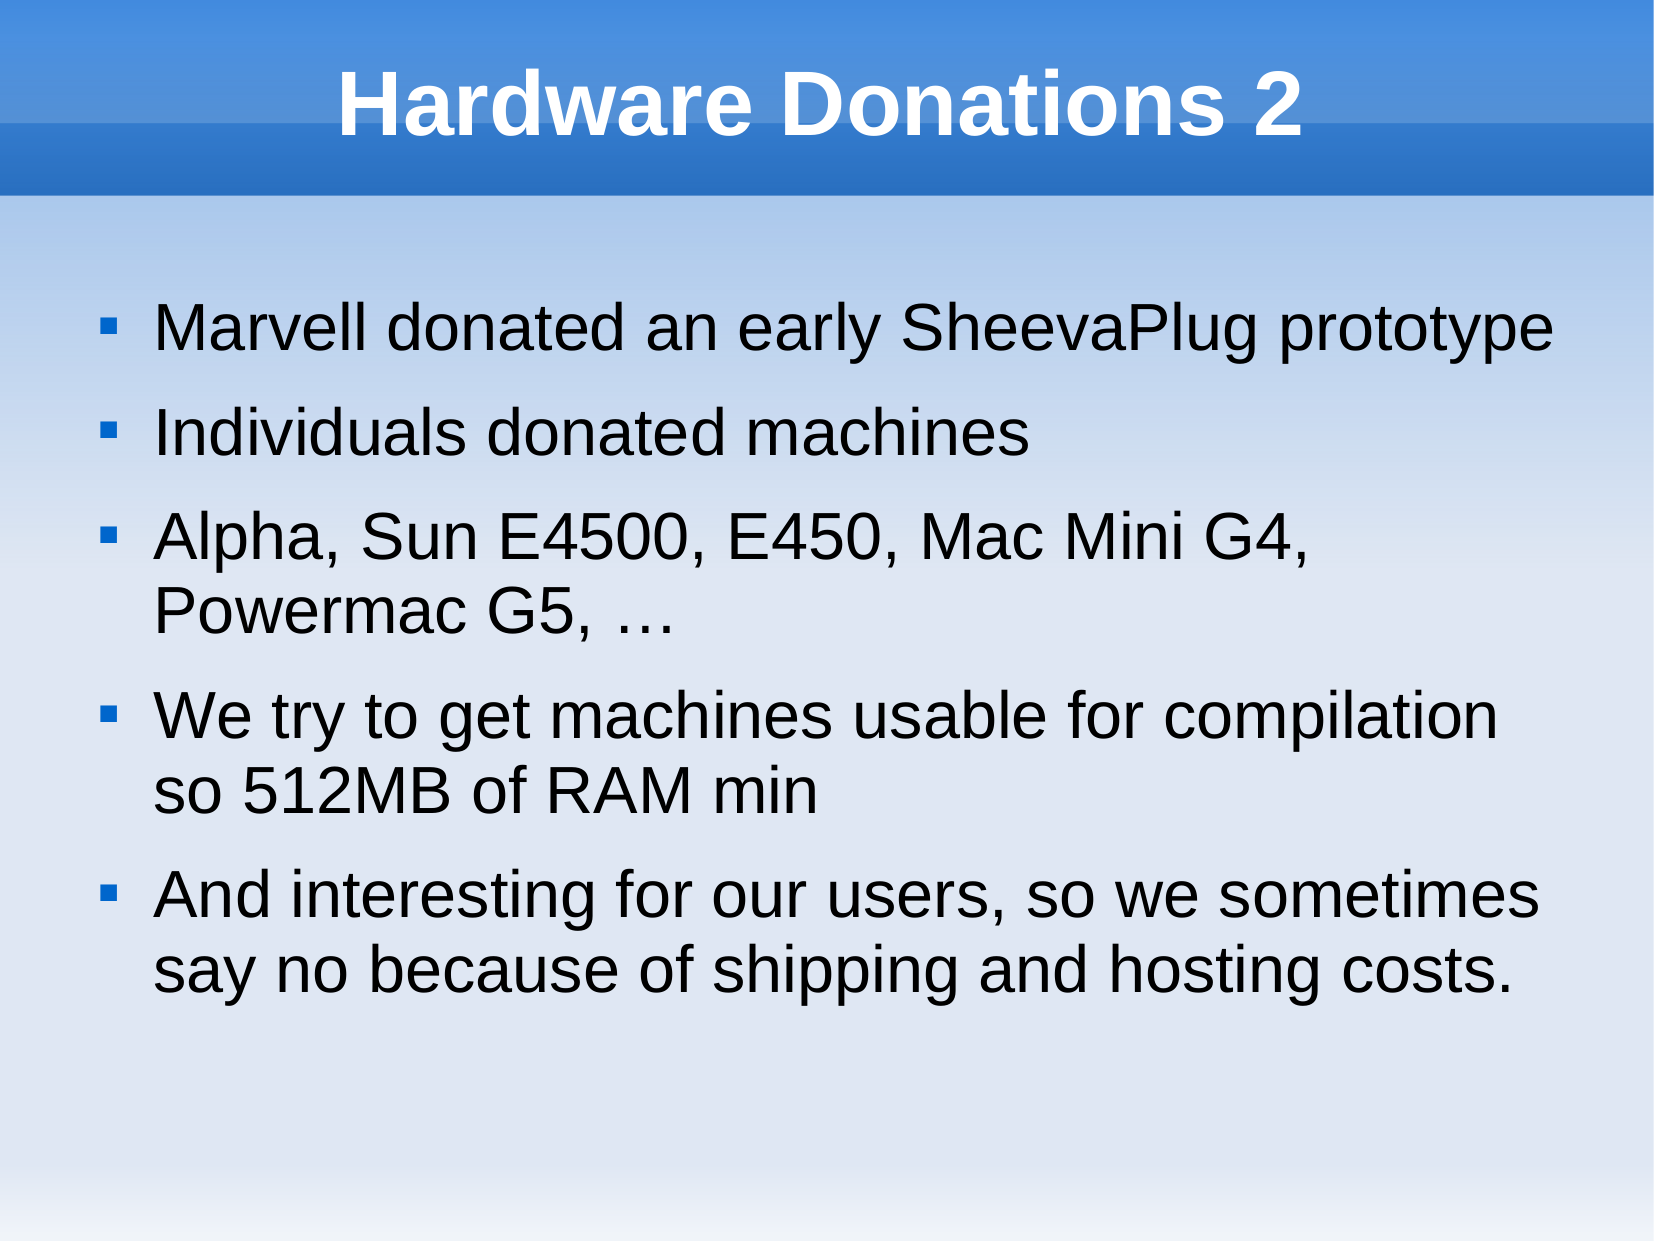

# Hardware Donations 2
Marvell donated an early SheevaPlug prototype
Individuals donated machines
Alpha, Sun E4500, E450, Mac Mini G4, Powermac G5, …
We try to get machines usable for compilation so 512MB of RAM min
And interesting for our users, so we sometimes say no because of shipping and hosting costs.